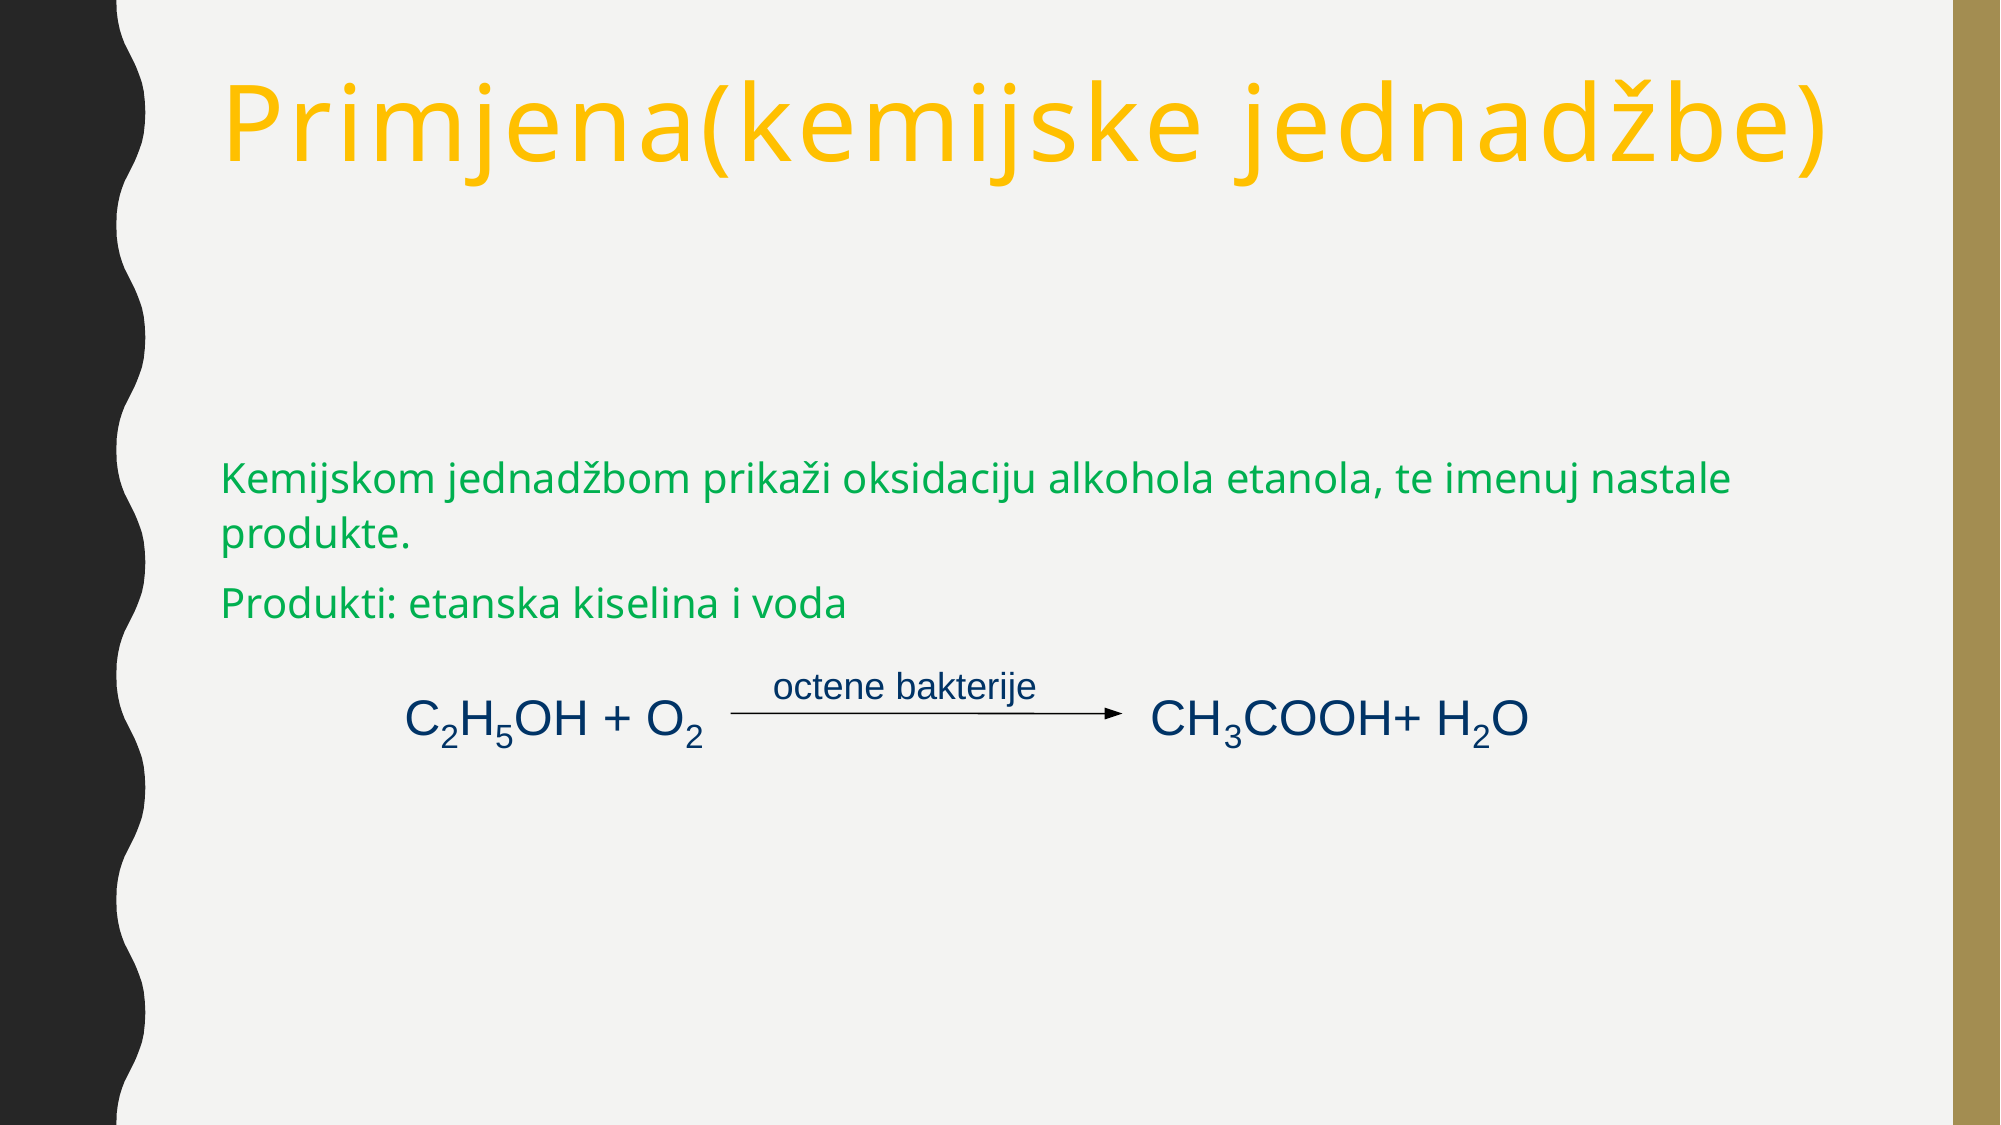

# Primjena(kemijske jednadžbe)
Kemijskom jednadžbom prikaži oksidaciju alkohola etanola, te imenuj nastale produkte.
Produkti: etanska kiselina i voda
octene bakterije
C2H5OH + O2 CH3COOH+ H2O